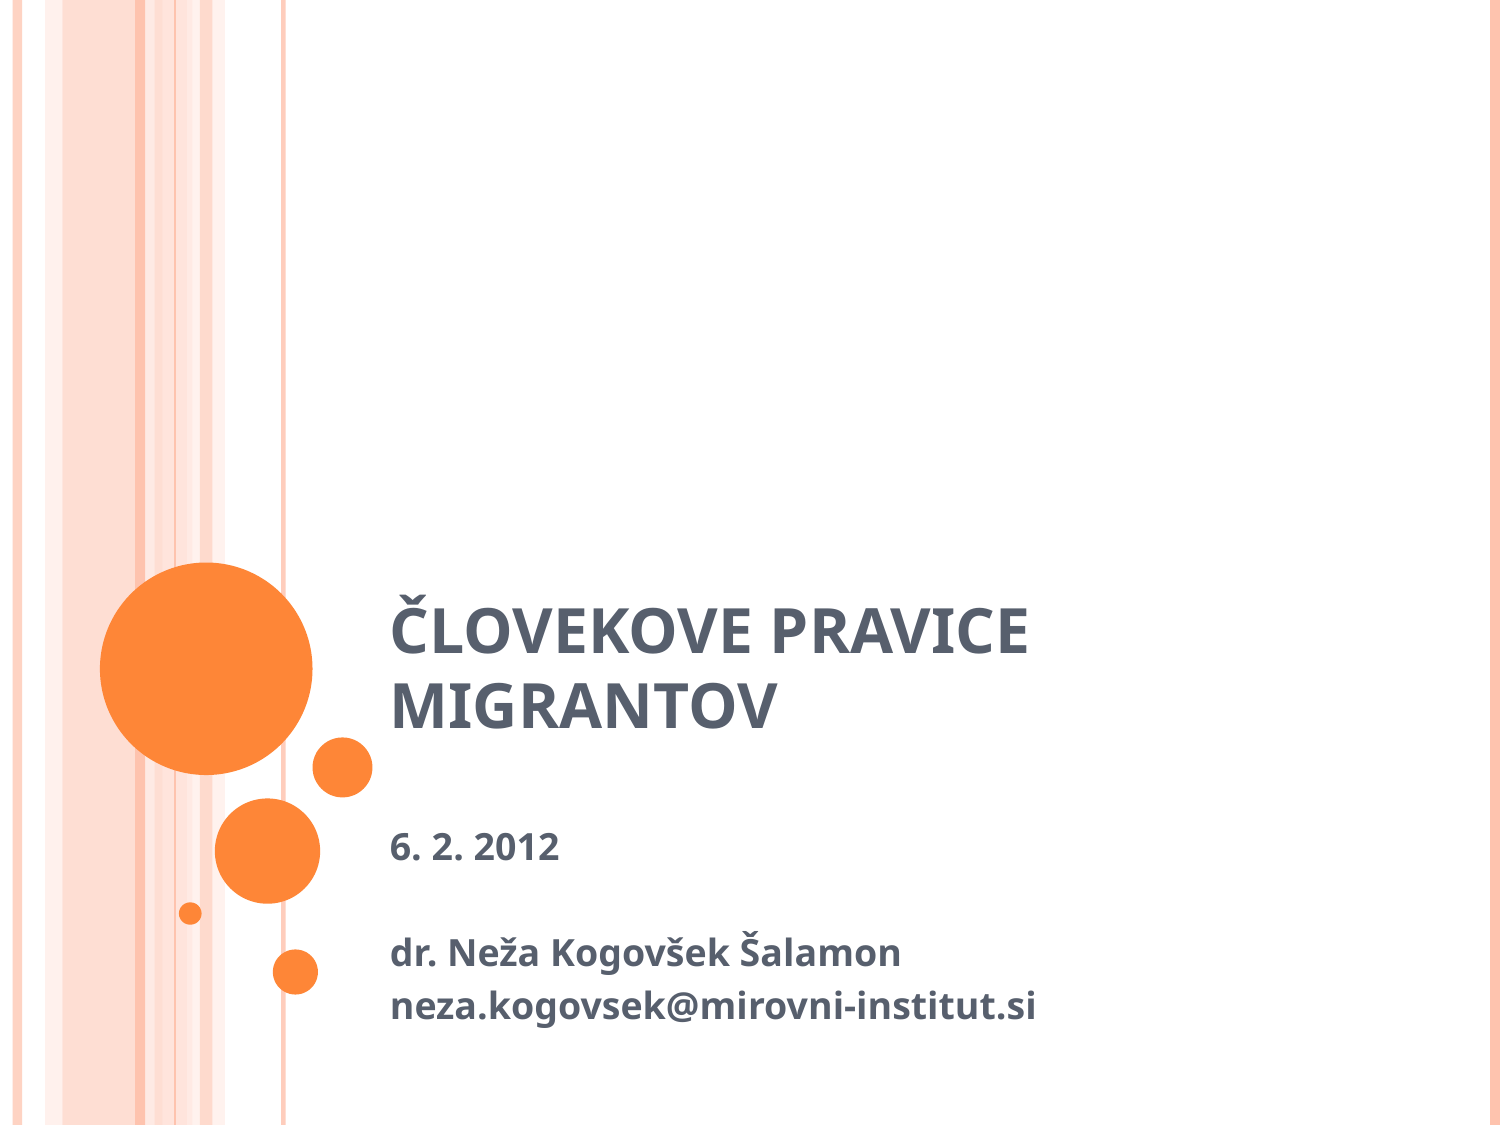

# ČLOVEKOVE PRAVICE MIGRANTOV
6. 2. 2012
dr. Neža Kogovšek Šalamon
neza.kogovsek@mirovni-institut.si